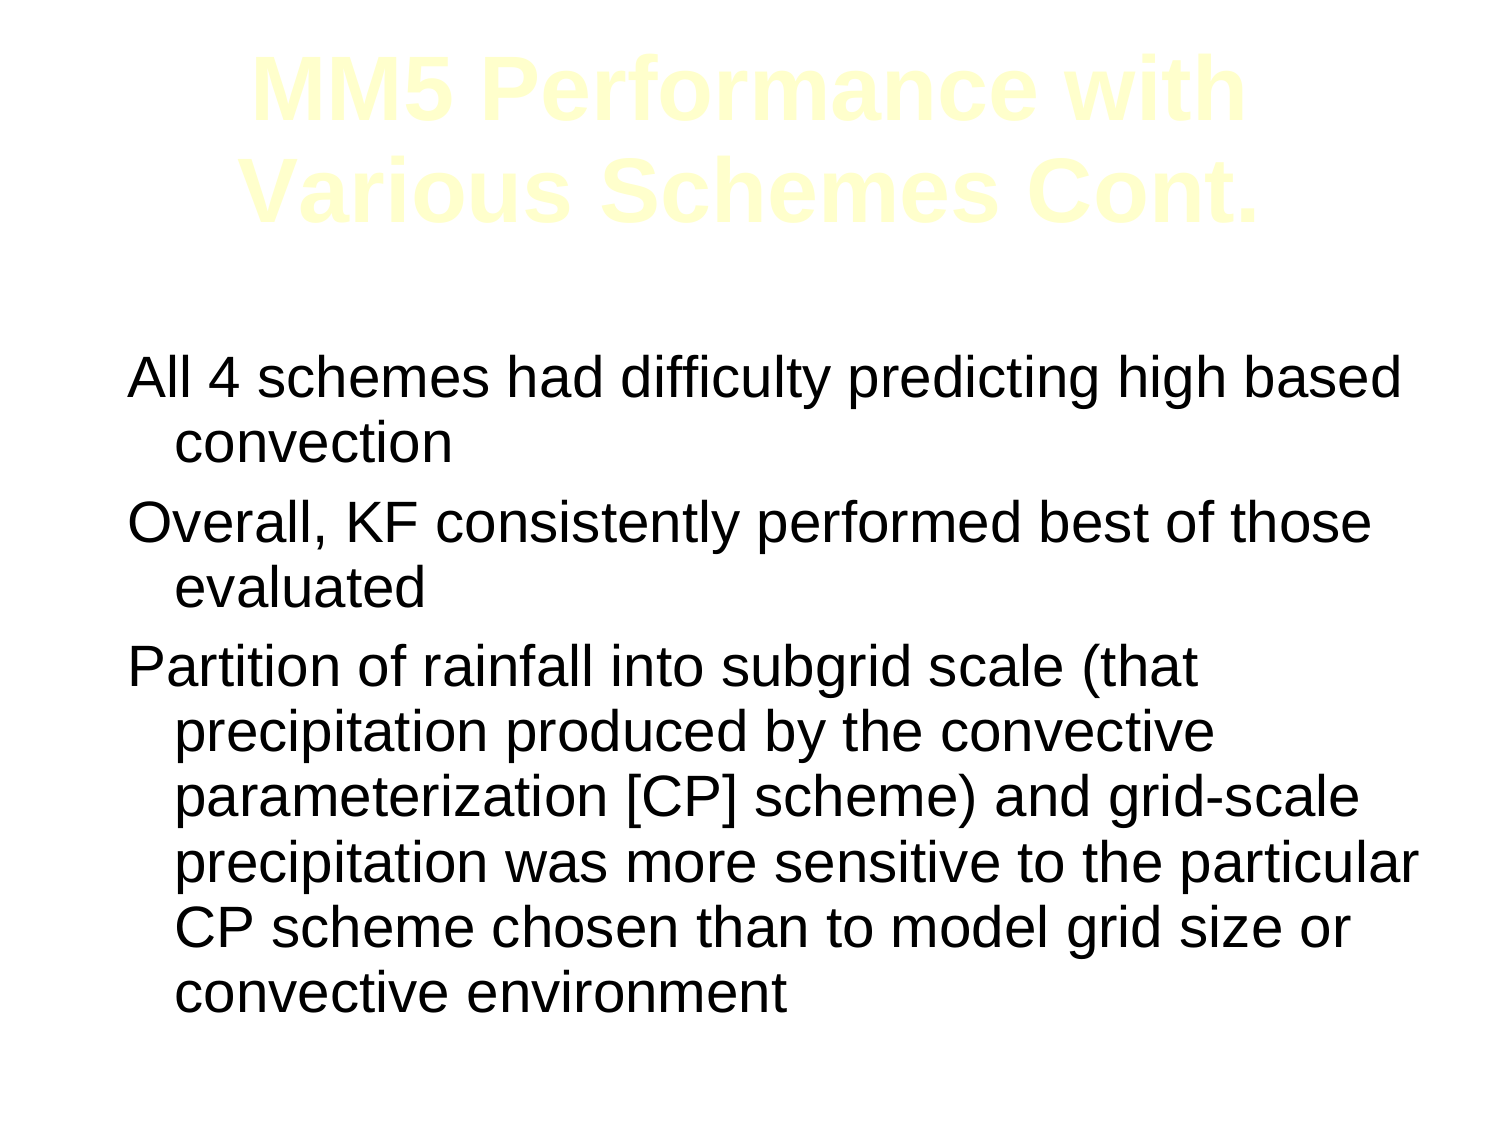

# MM5 Performance with Various Schemes Cont.
All 4 schemes had difficulty predicting high based convection
Overall, KF consistently performed best of those evaluated
Partition of rainfall into subgrid scale (that precipitation produced by the convective parameterization [CP] scheme) and grid-scale precipitation was more sensitive to the particular CP scheme chosen than to model grid size or convective environment